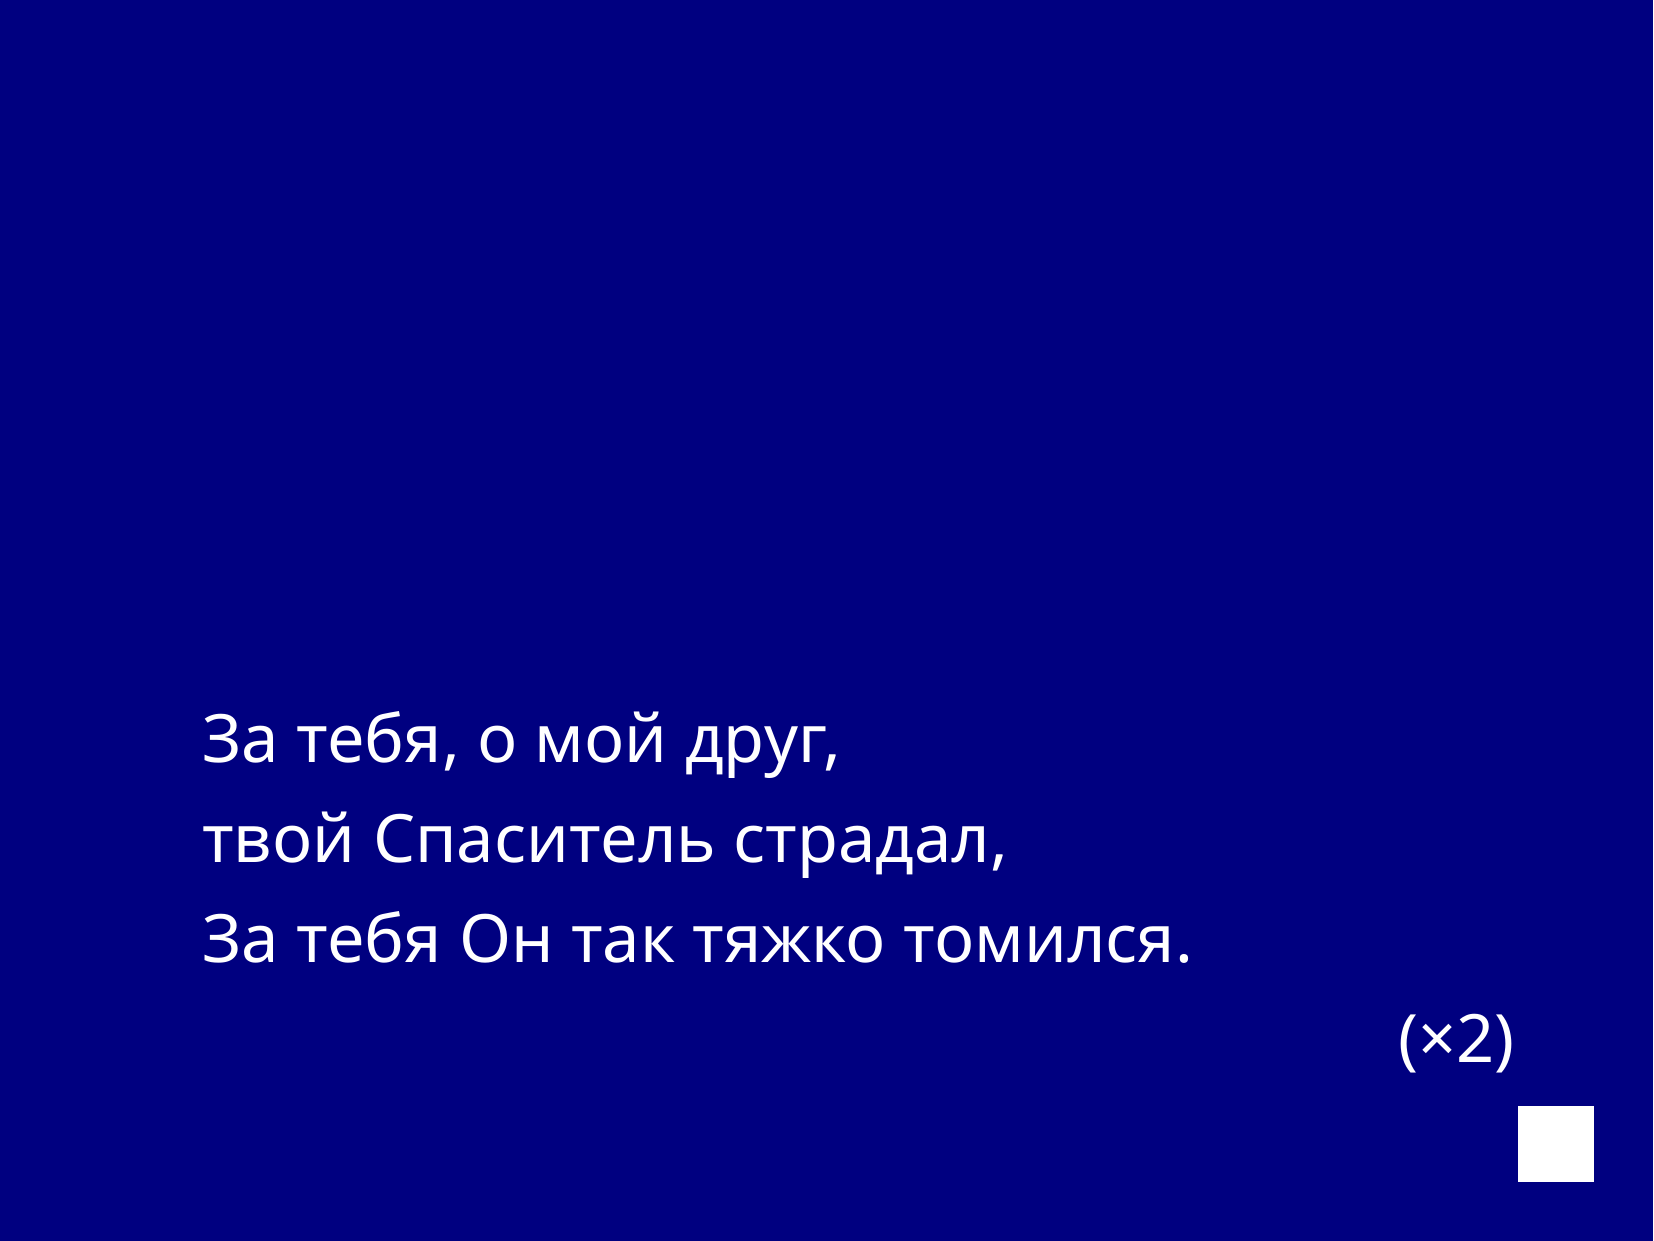

За тебя, о мой друг,
	твой Спаситель страдал,
	За тебя Он так тяжко томился.
			(×2)